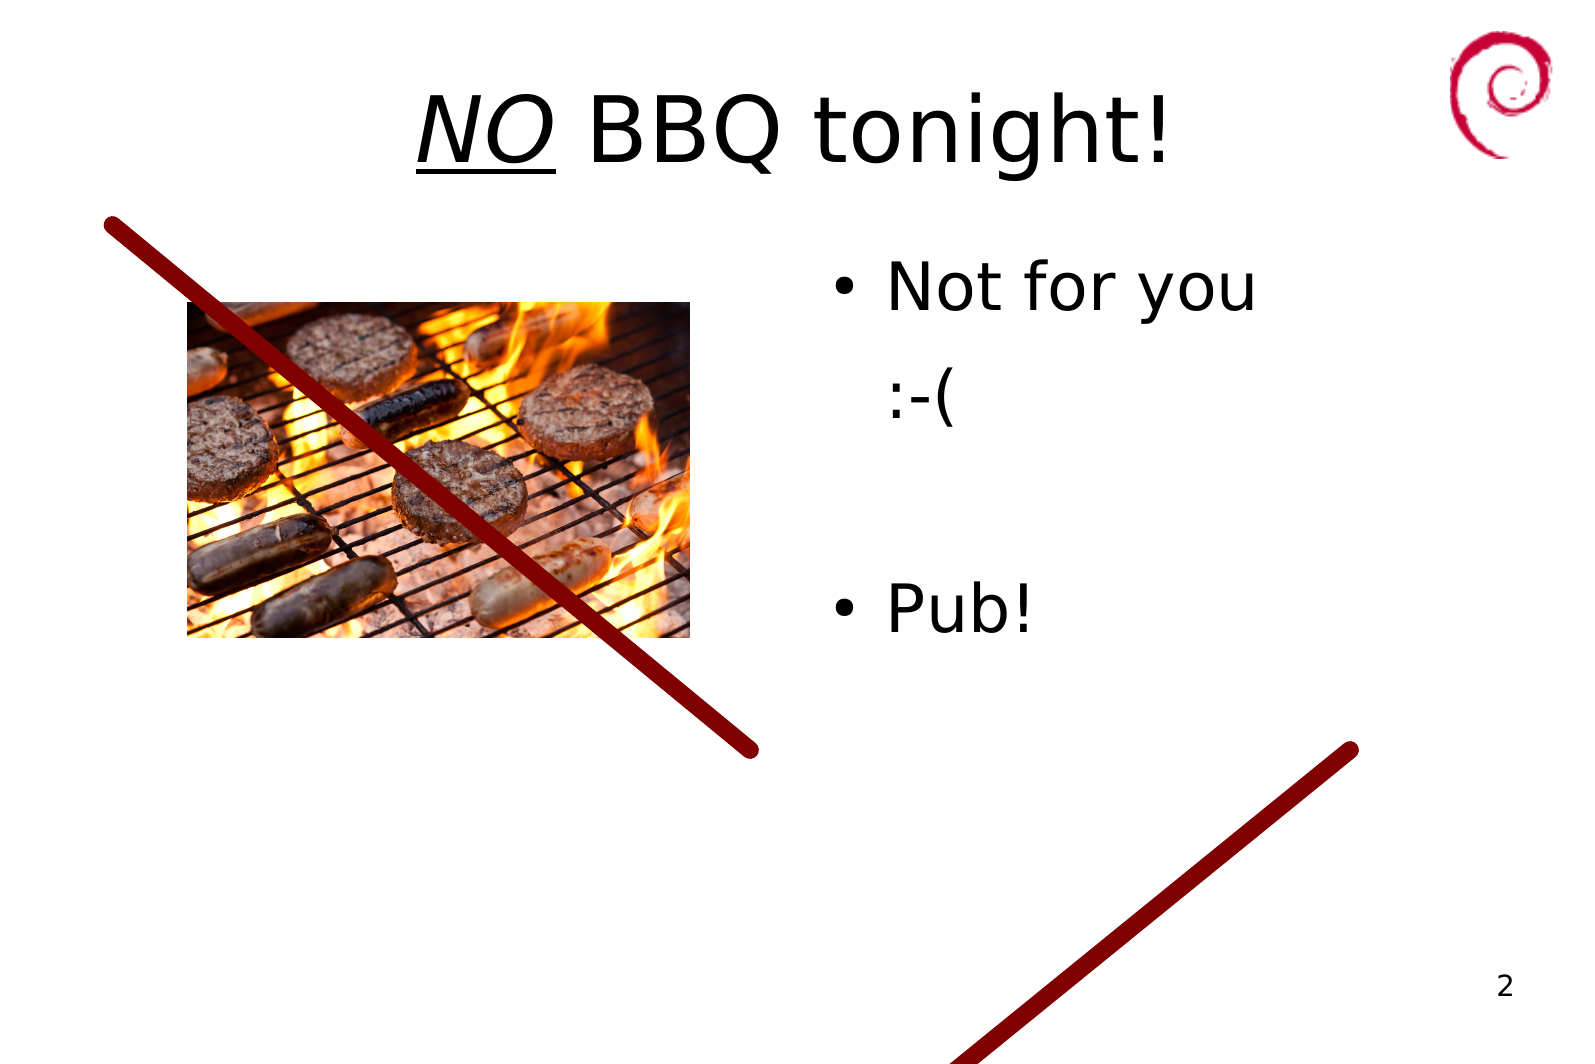

# NO BBQ tonight!
Not for you
:-(
Pub!
2